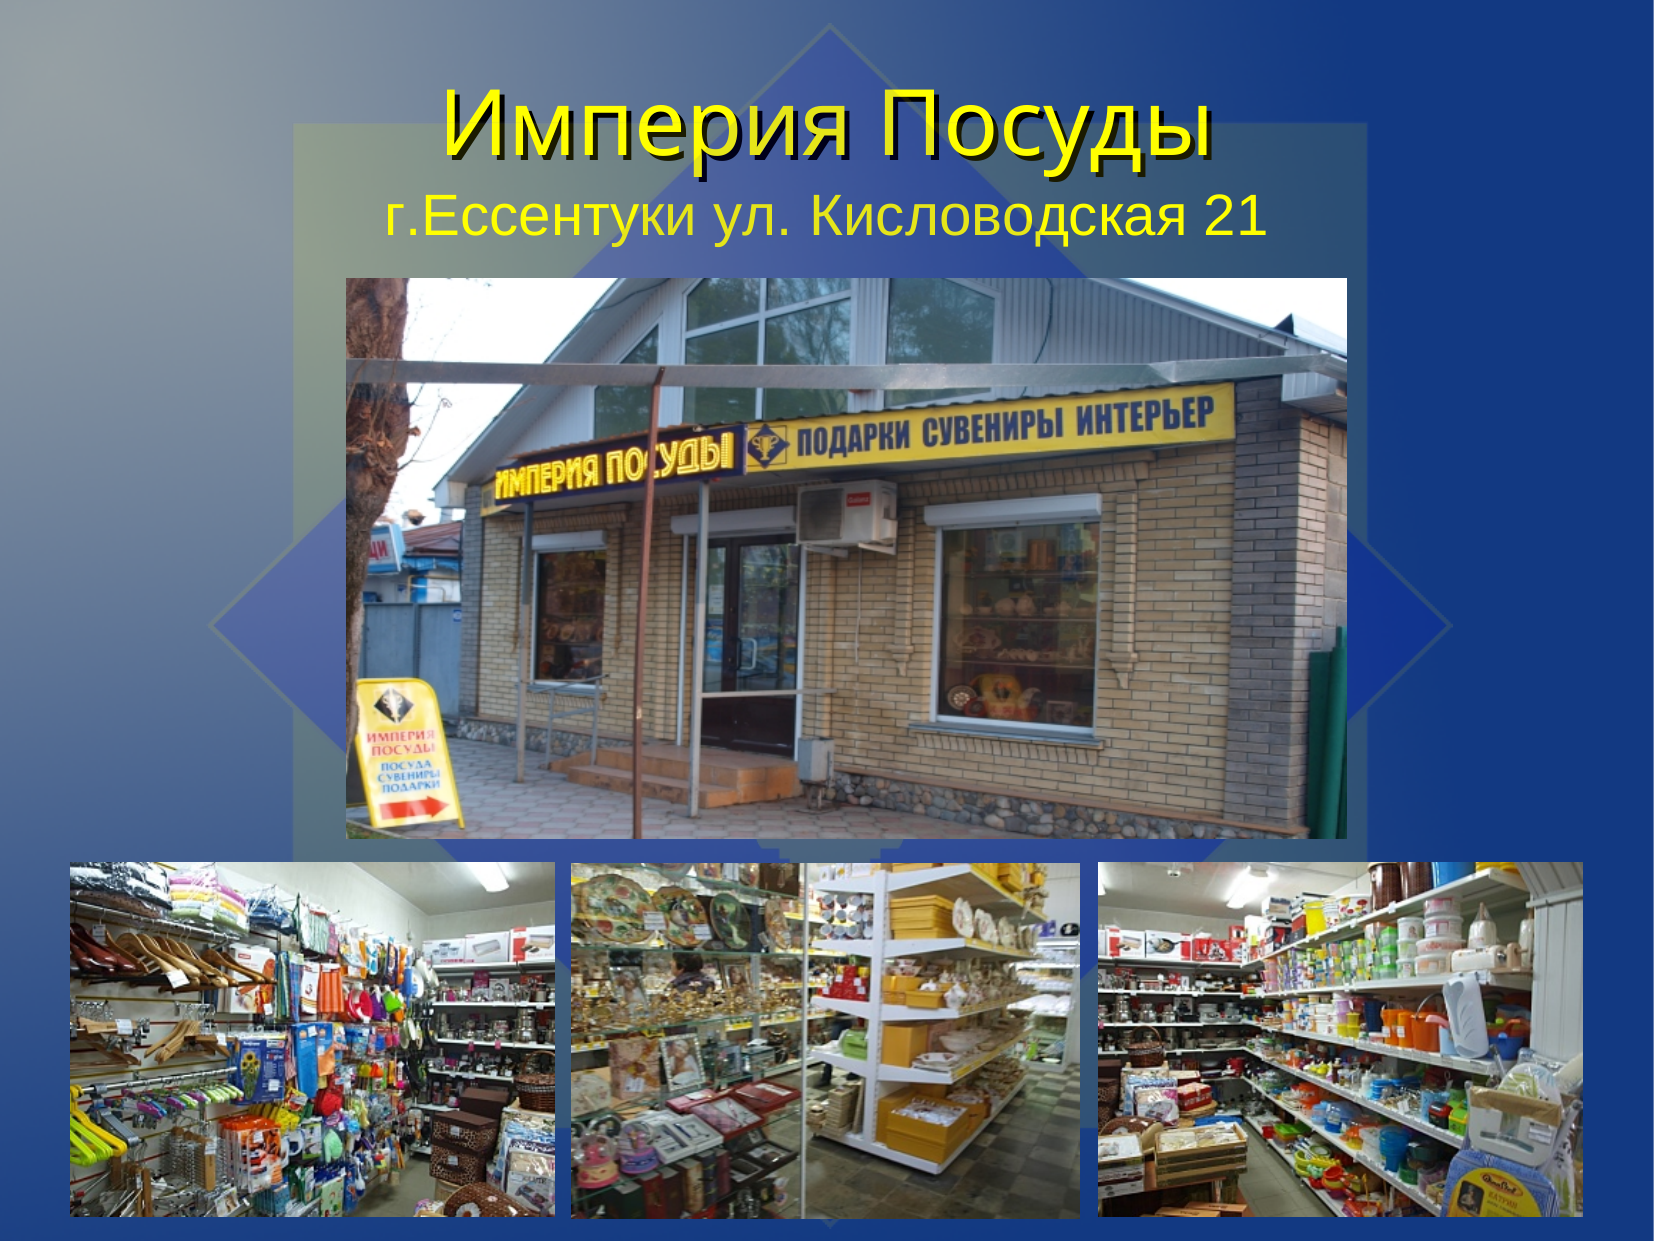

# Империя Посуды г.Ессентуки ул. Кисловодская 21